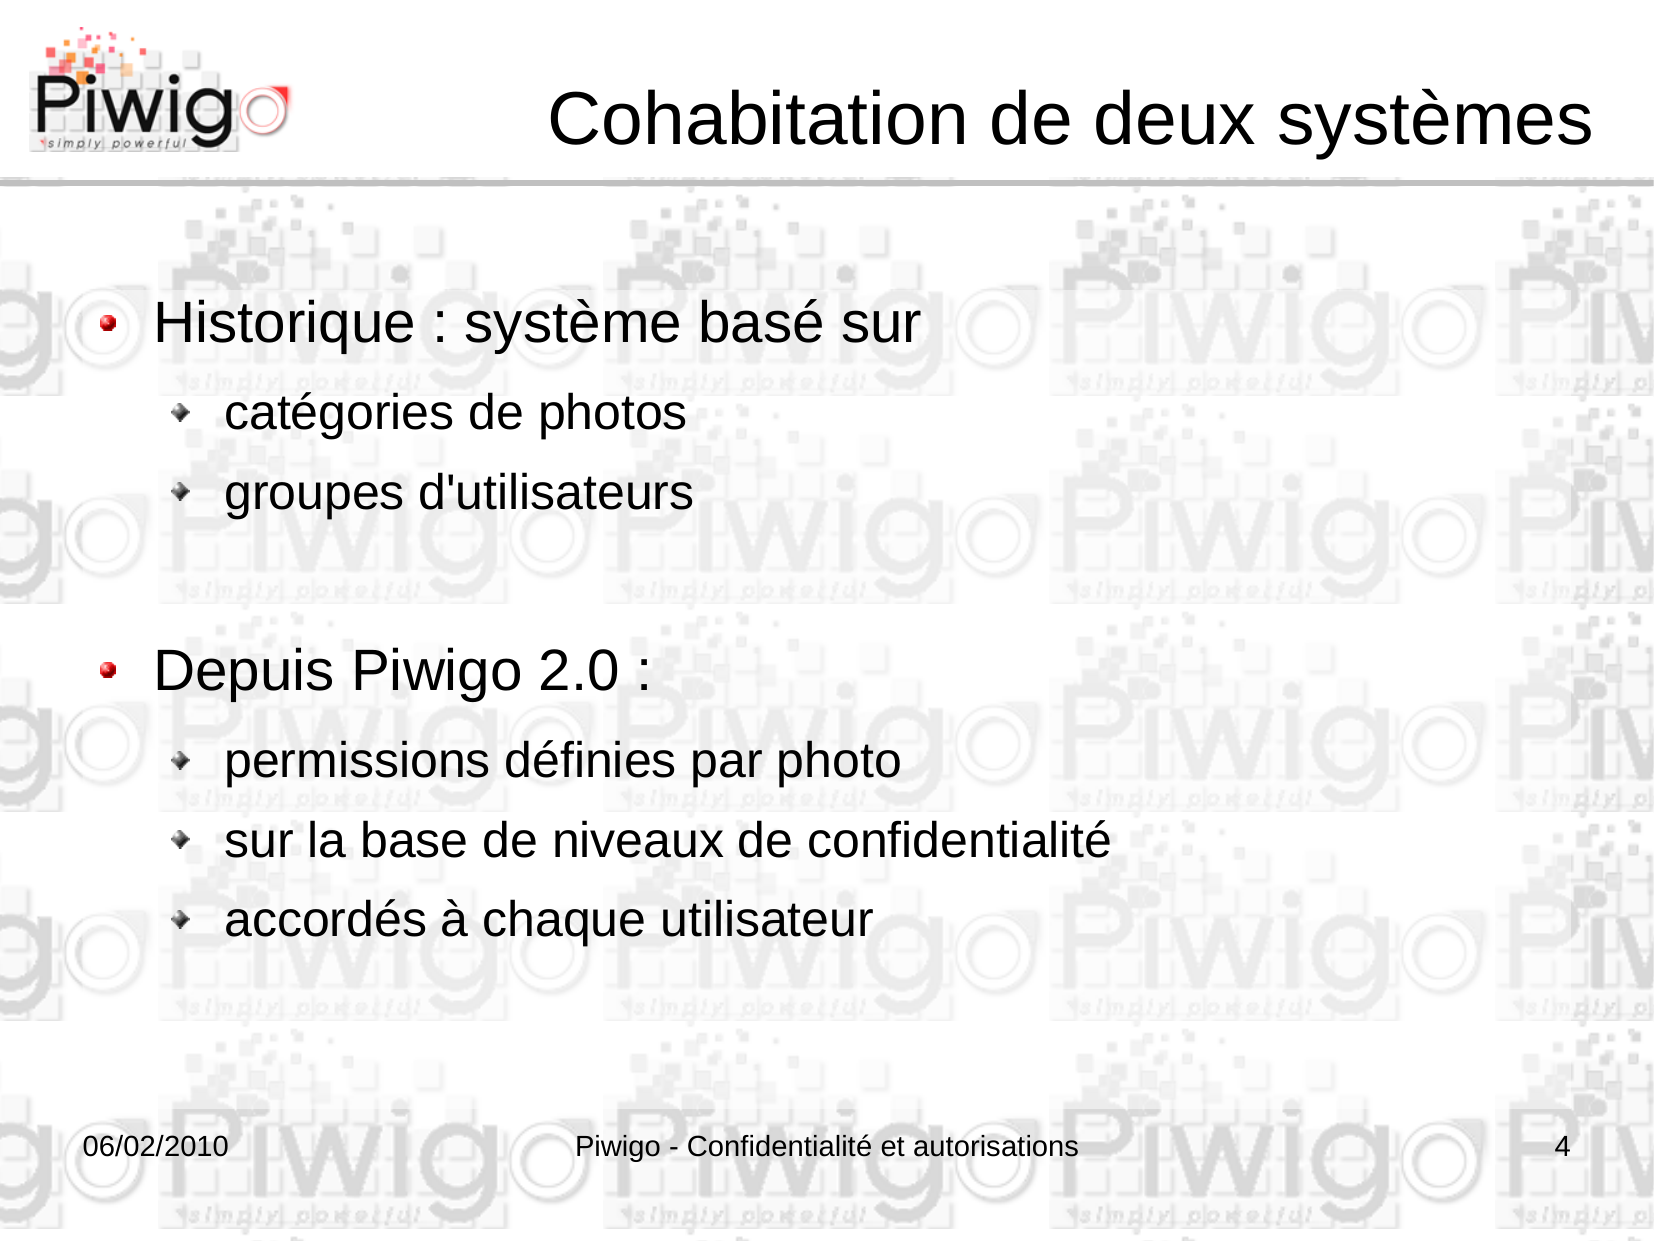

# Cohabitation de deux systèmes
Historique : système basé sur
catégories de photos
groupes d'utilisateurs
Depuis Piwigo 2.0 :
permissions définies par photo
sur la base de niveaux de confidentialité
accordés à chaque utilisateur
06/02/2010
Piwigo - Confidentialité et autorisations
4